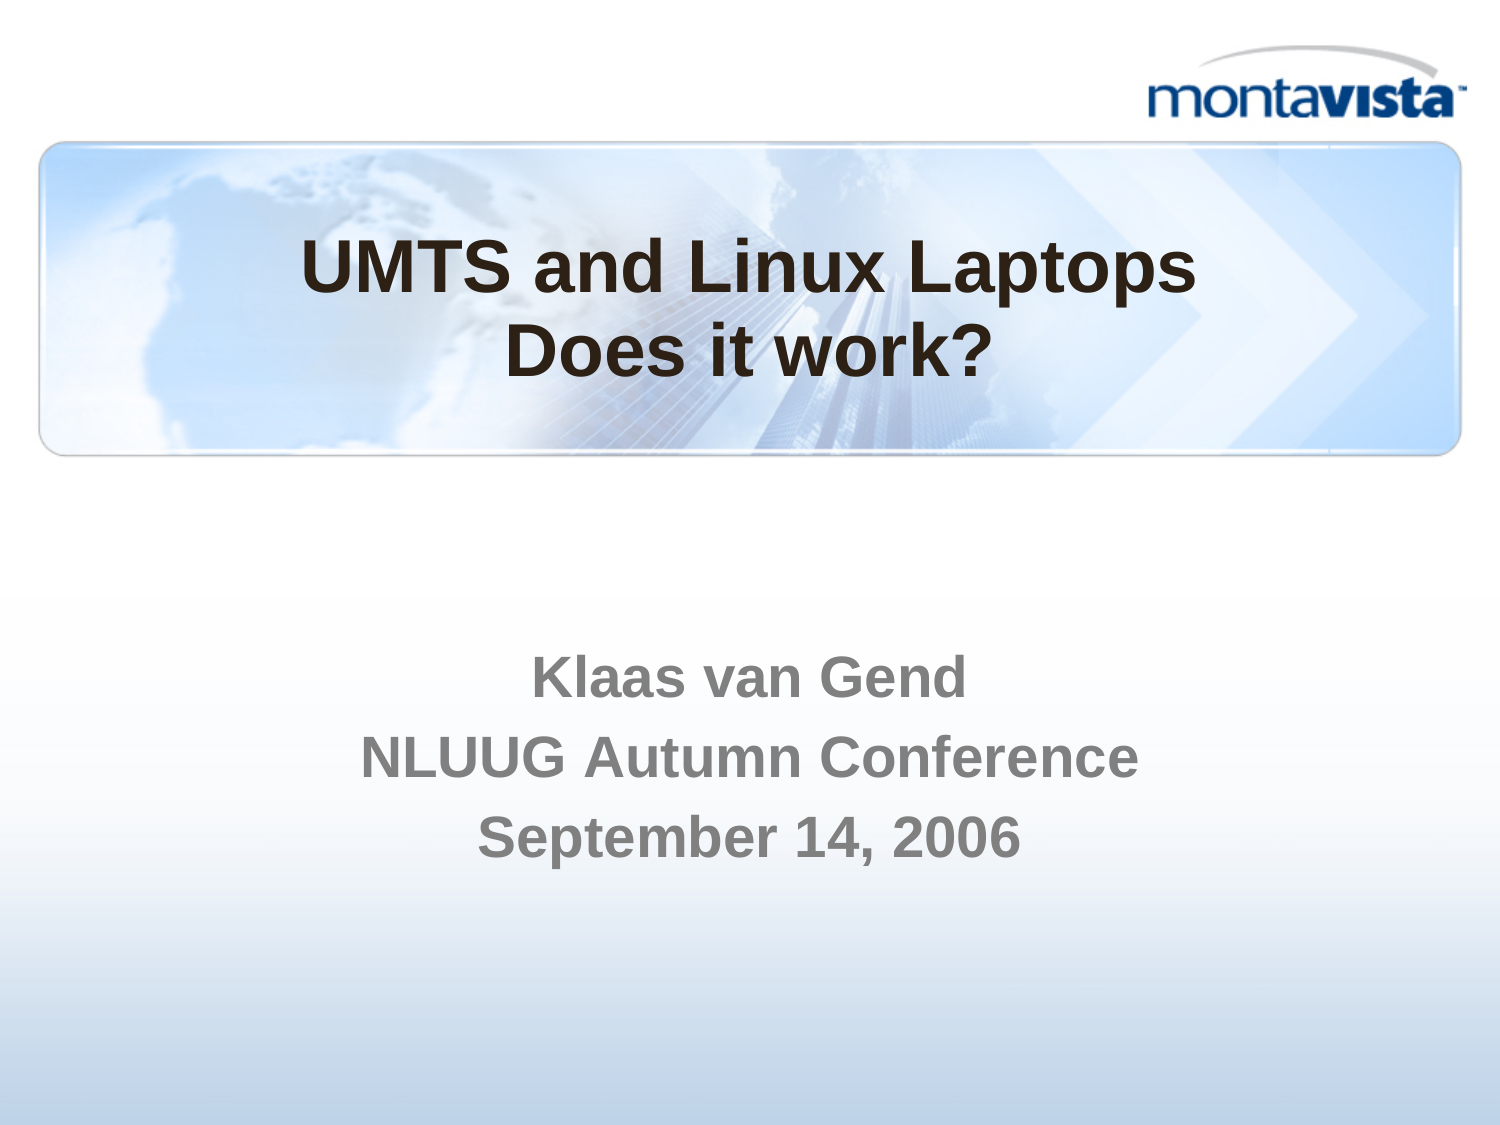

# UMTS and Linux Laptops Does it work?
Klaas van Gend
NLUUG Autumn Conference
September 14, 2006